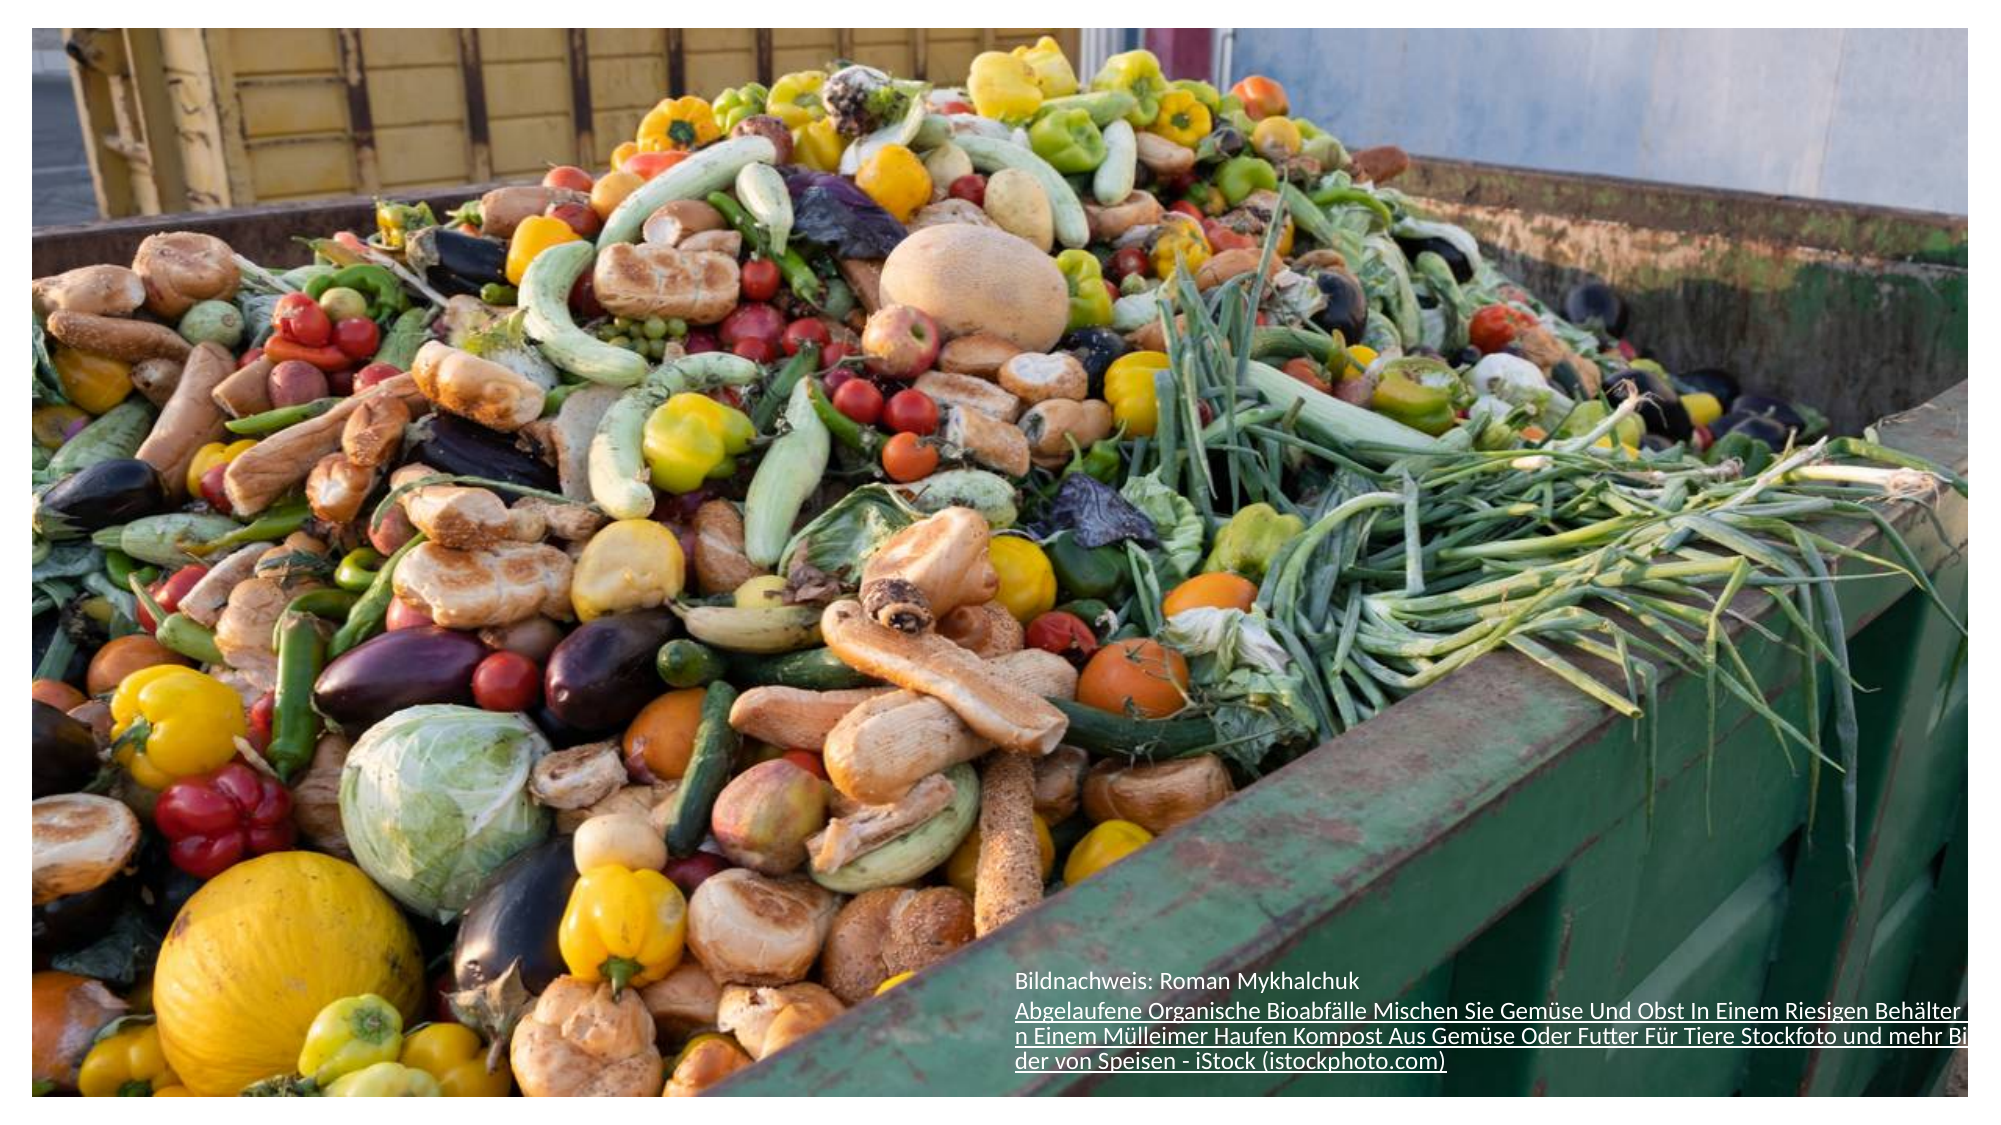

Bildnachweis: Roman Mykhalchuk
Abgelaufene Organische Bioabfälle Mischen Sie Gemüse Und Obst In Einem Riesigen Behälter In Einem Mülleimer Haufen Kompost Aus Gemüse Oder Futter Für Tiere Stockfoto und mehr Bilder von Speisen - iStock (istockphoto.com)